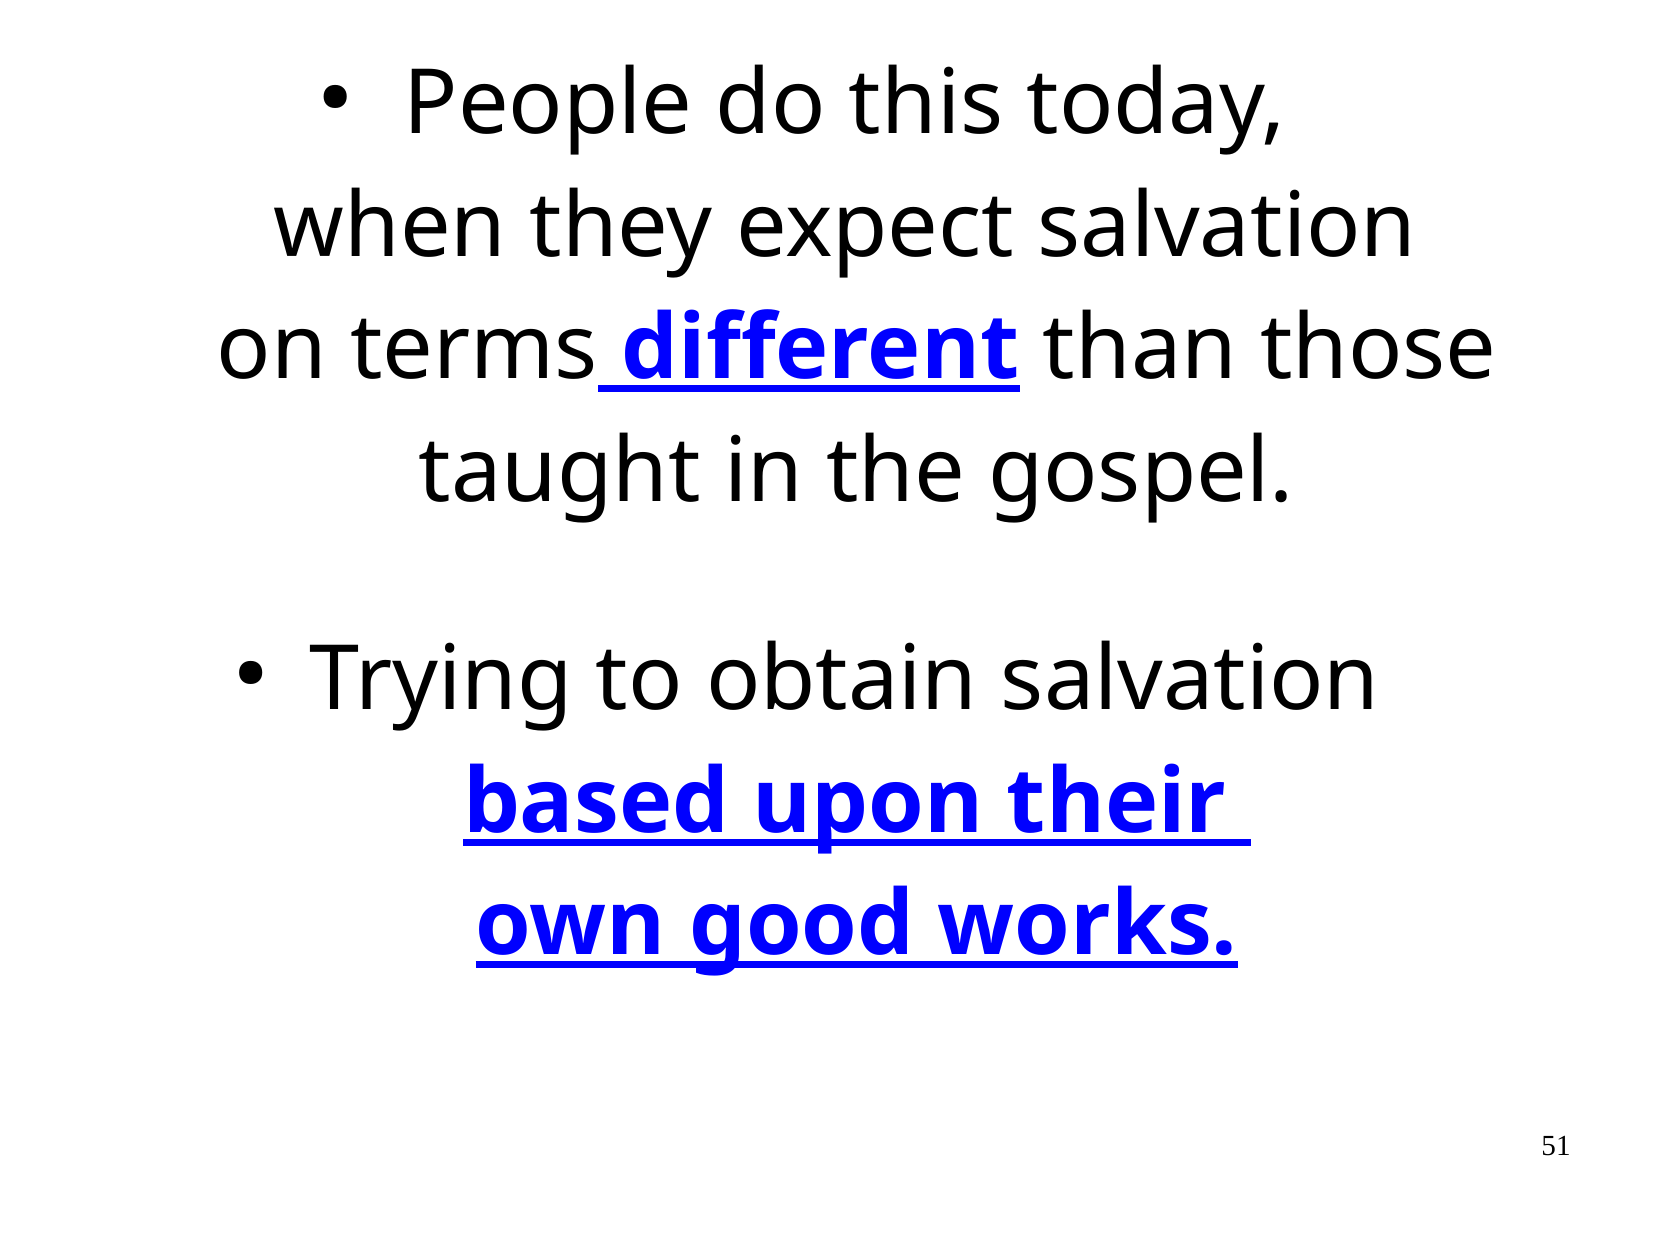

# People do this today, when they expect salvation on terms different than those taught in the gospel.
Trying to obtain salvation
based upon their
own good works.
51